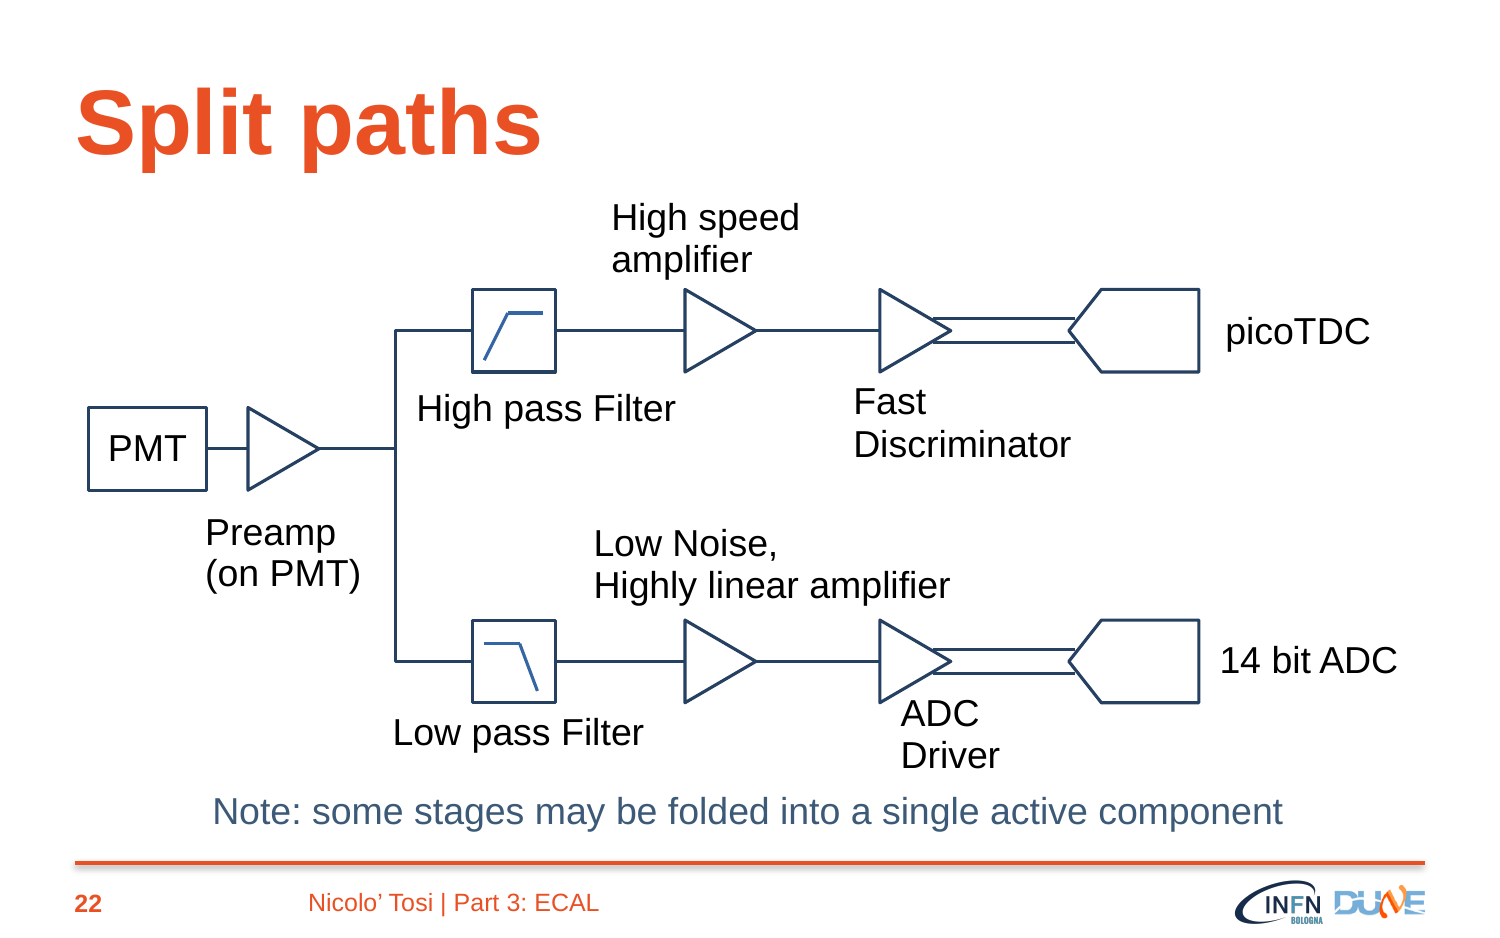

# Split paths
High speed amplifier
picoTDC
Fast Discriminator
High pass Filter
PMT
Preamp
(on PMT)
Low Noise,
Highly linear amplifier
14 bit ADC
ADC Driver
Low pass Filter
Note: some stages may be folded into a single active component
Nicolo’ Tosi | Part 3: ECAL